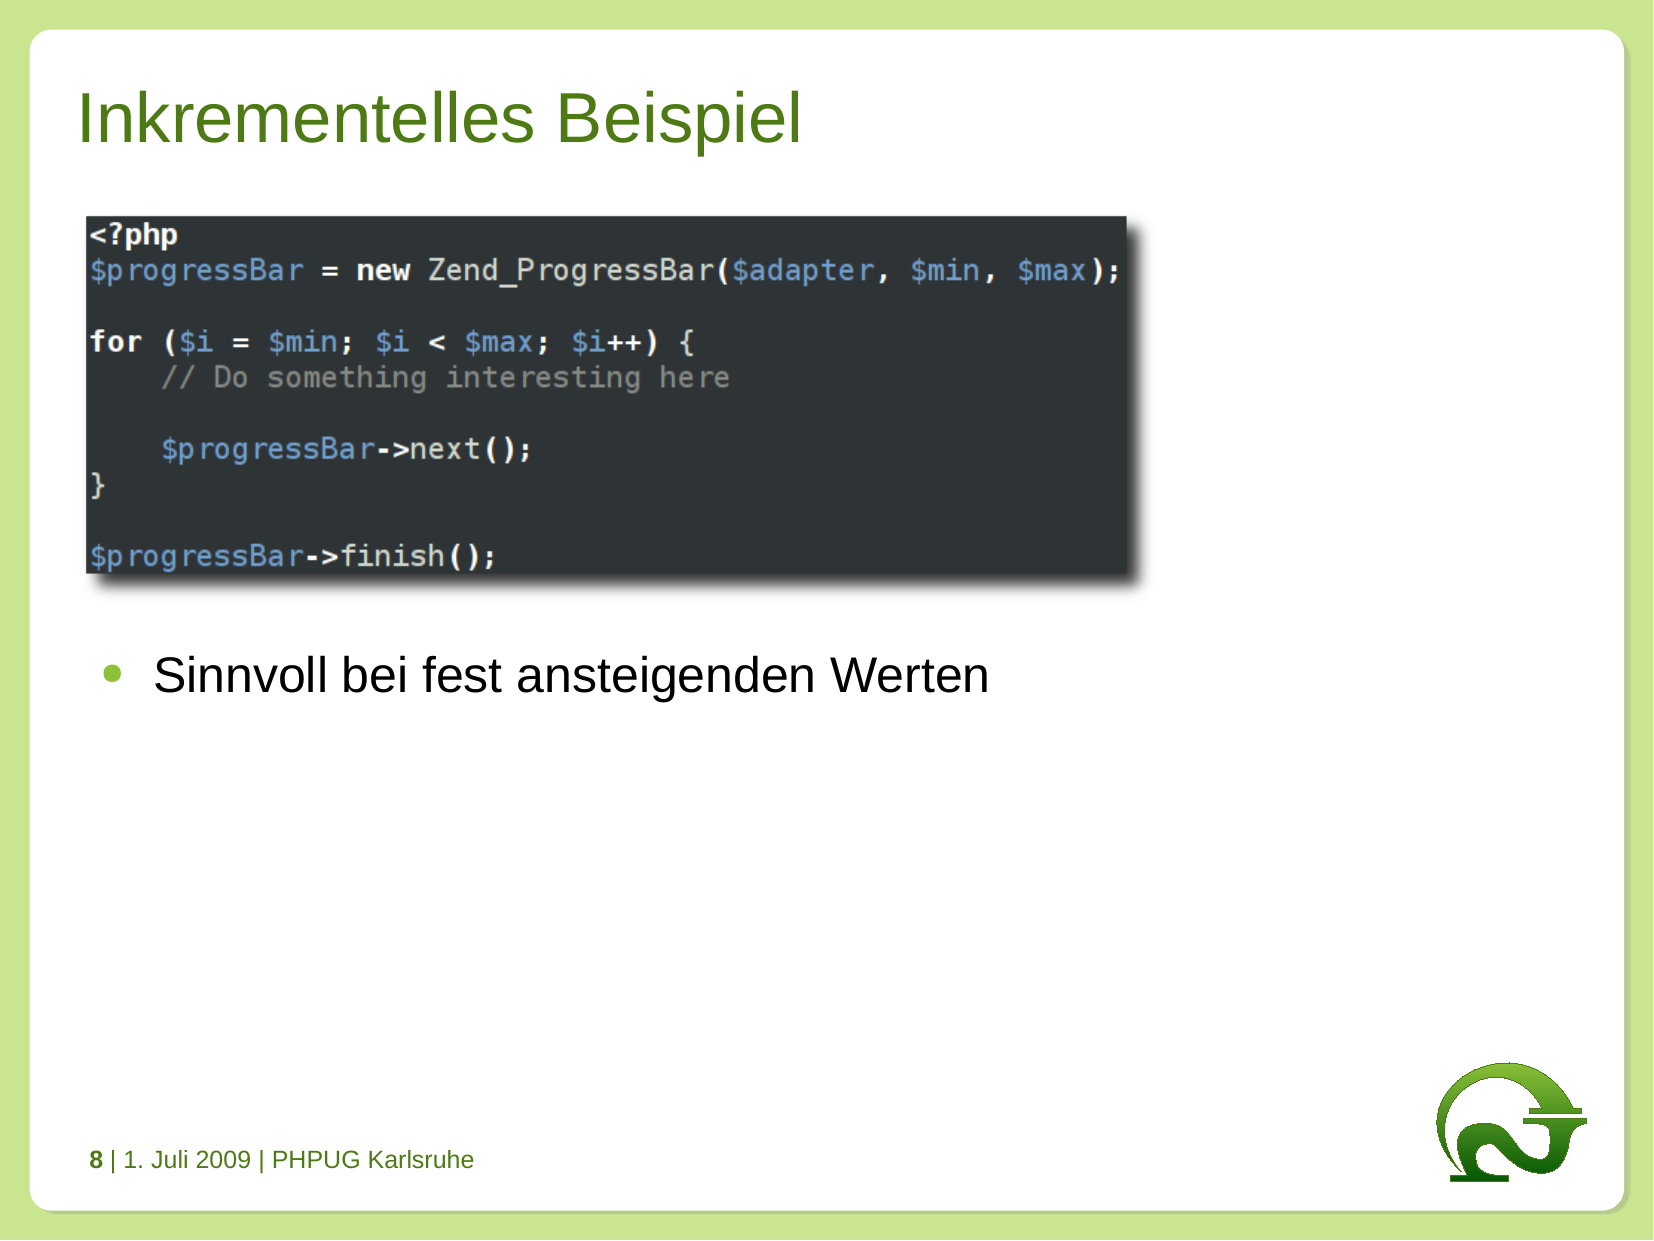

# Inkrementelles Beispiel
Sinnvoll bei fest ansteigenden Werten